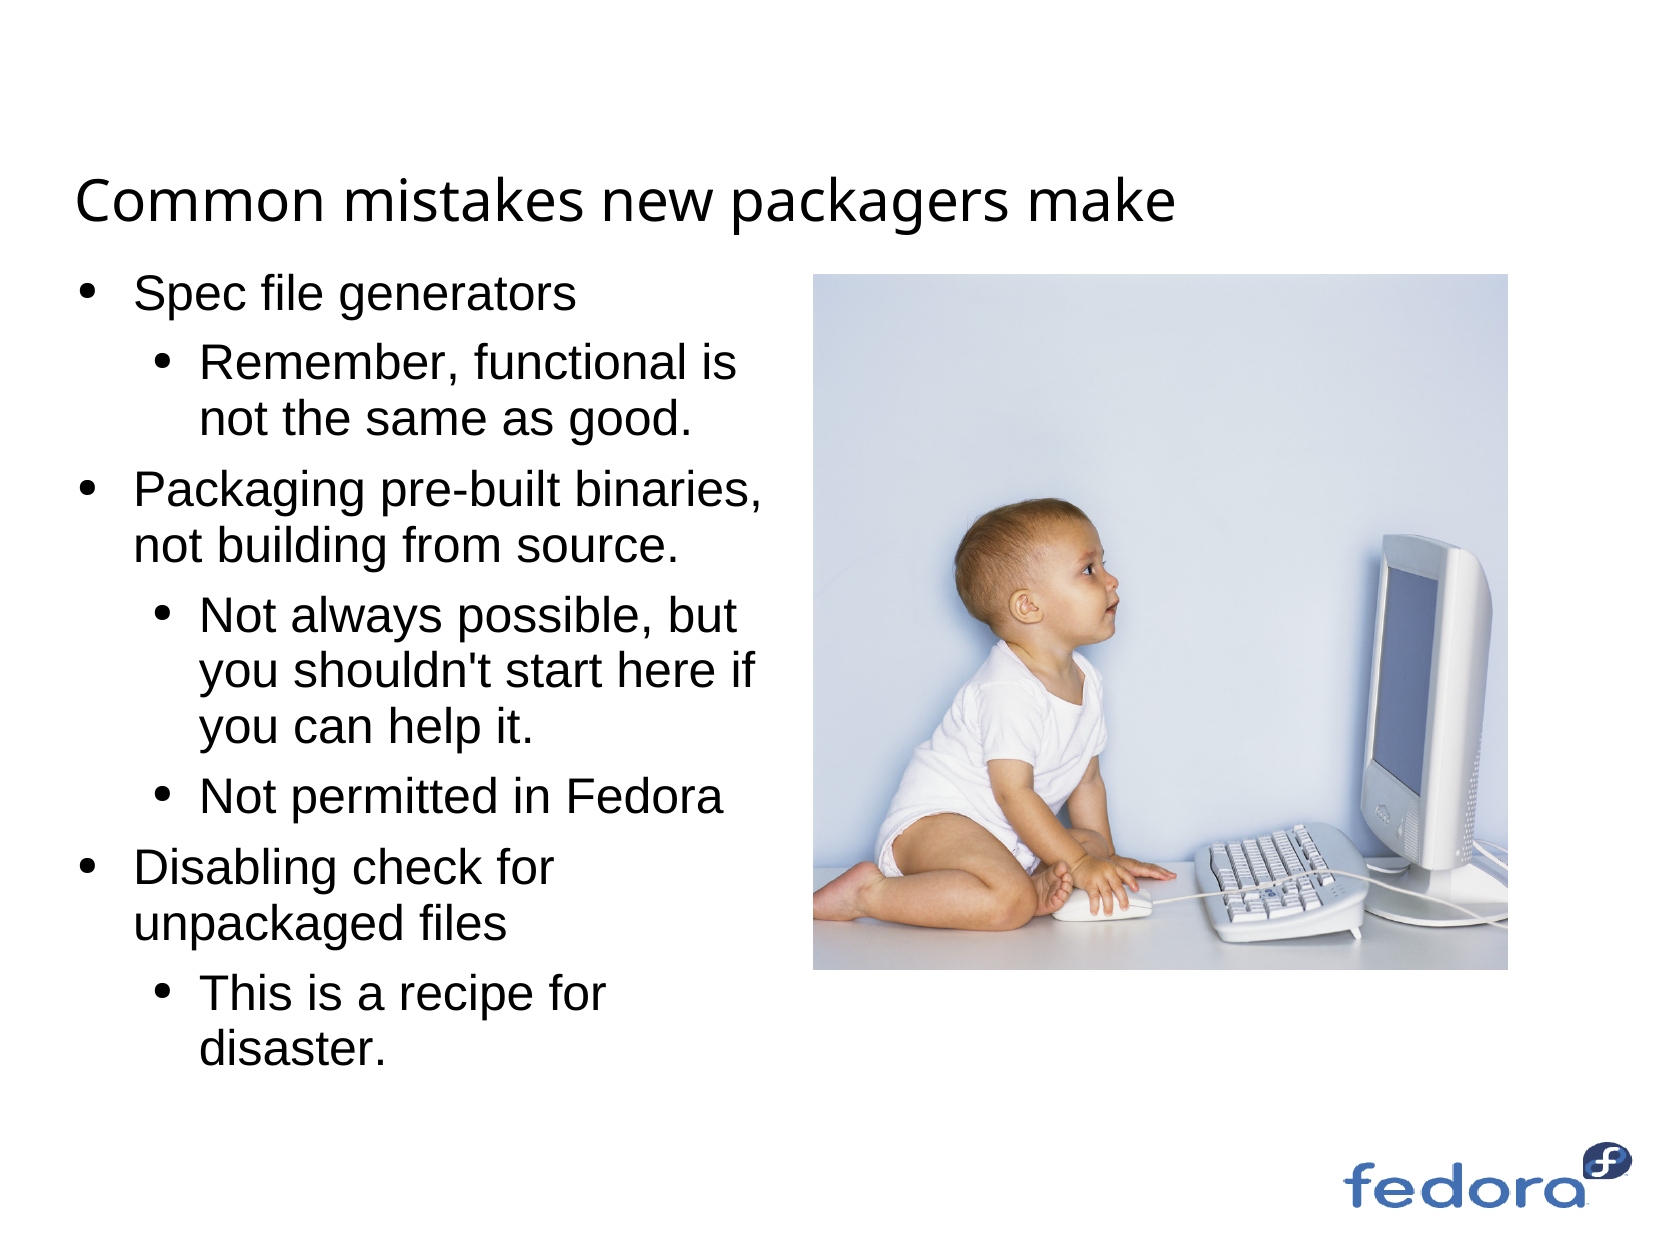

# Common mistakes new packagers make
Spec file generators
Remember, functional is not the same as good.
Packaging pre-built binaries, not building from source.
Not always possible, but you shouldn't start here if you can help it.
Not permitted in Fedora
Disabling check for unpackaged files
This is a recipe for disaster.